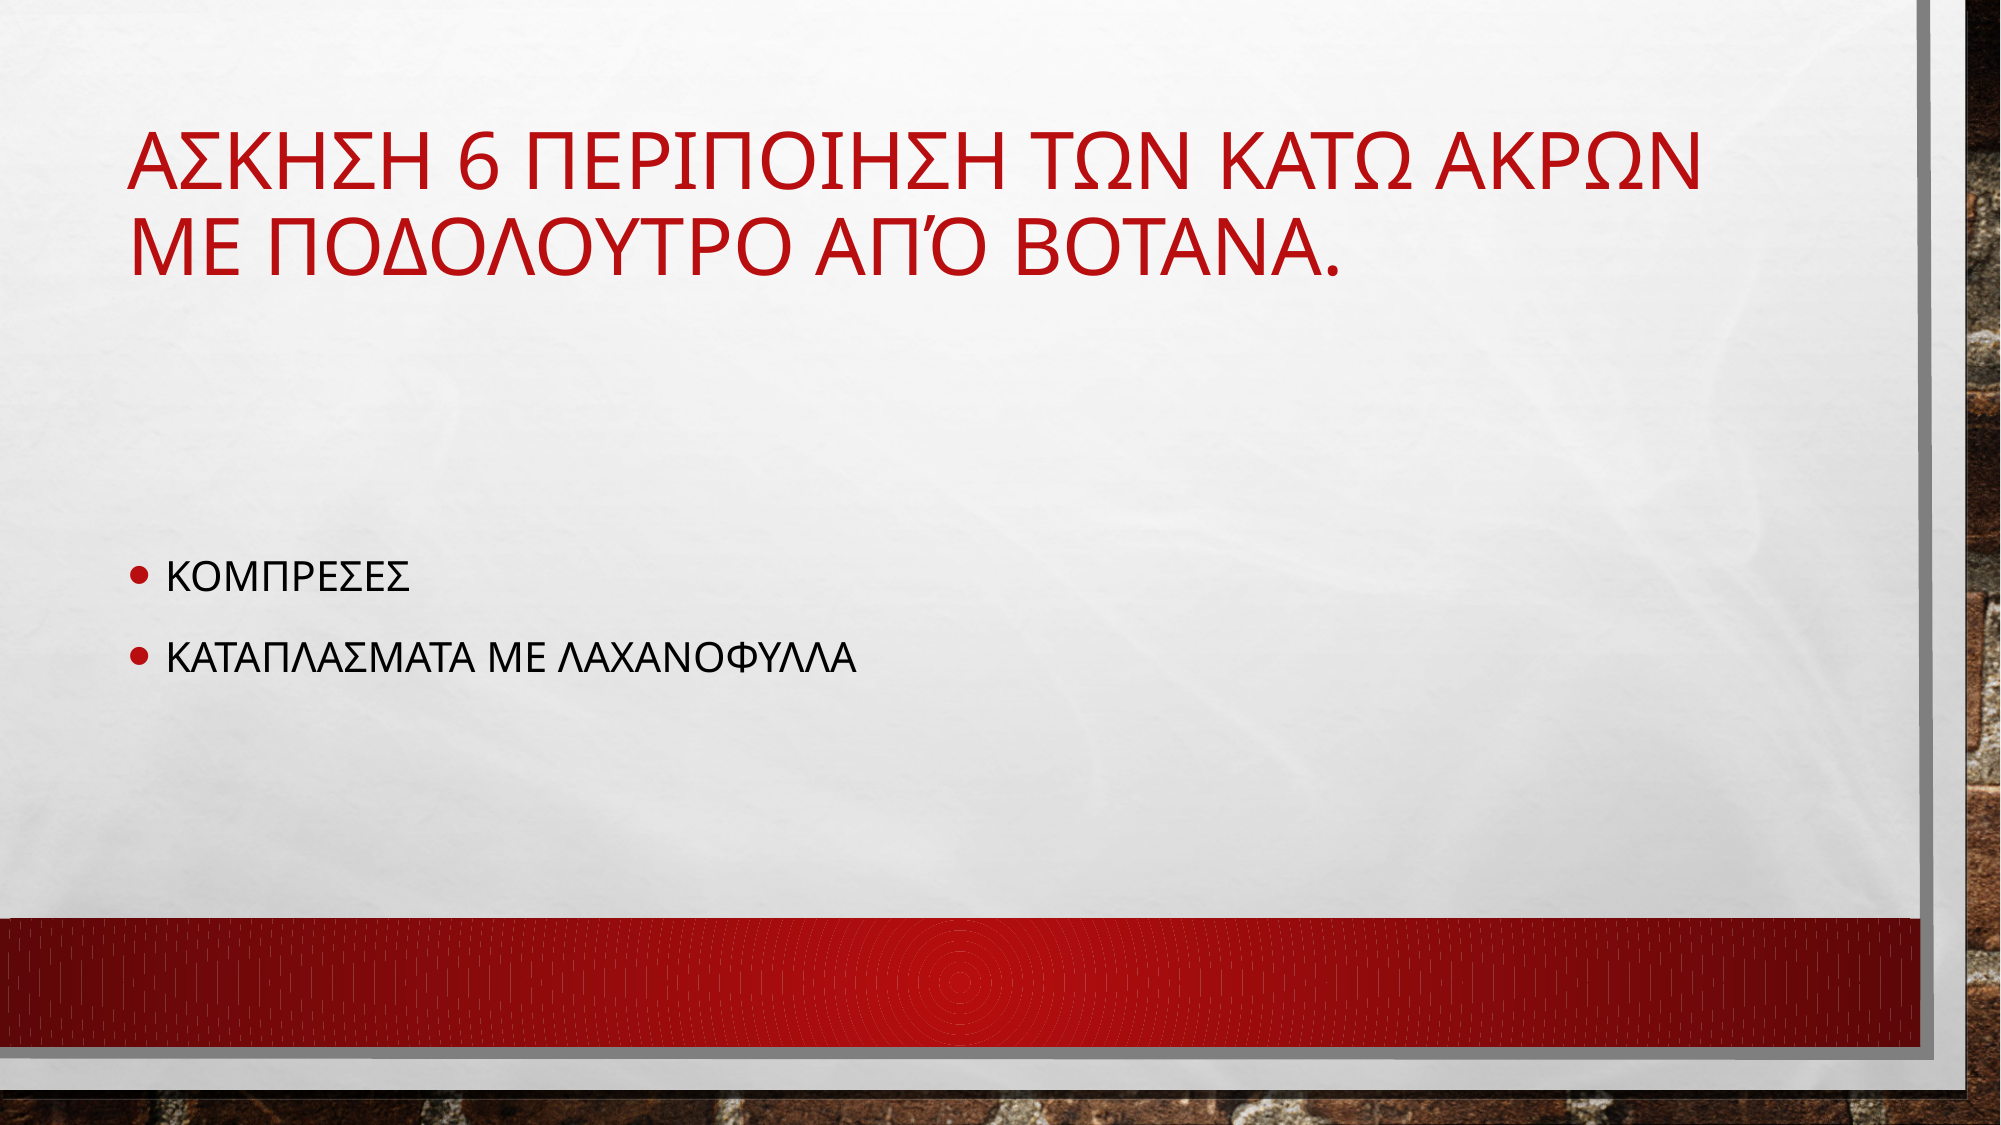

# Ασκηση 6 περιποιηση των κατω ακρων με ποδολουτρο από βοτανα.
Κομπρεσεσ
Καταπλασματα με λαχανοφυλλα